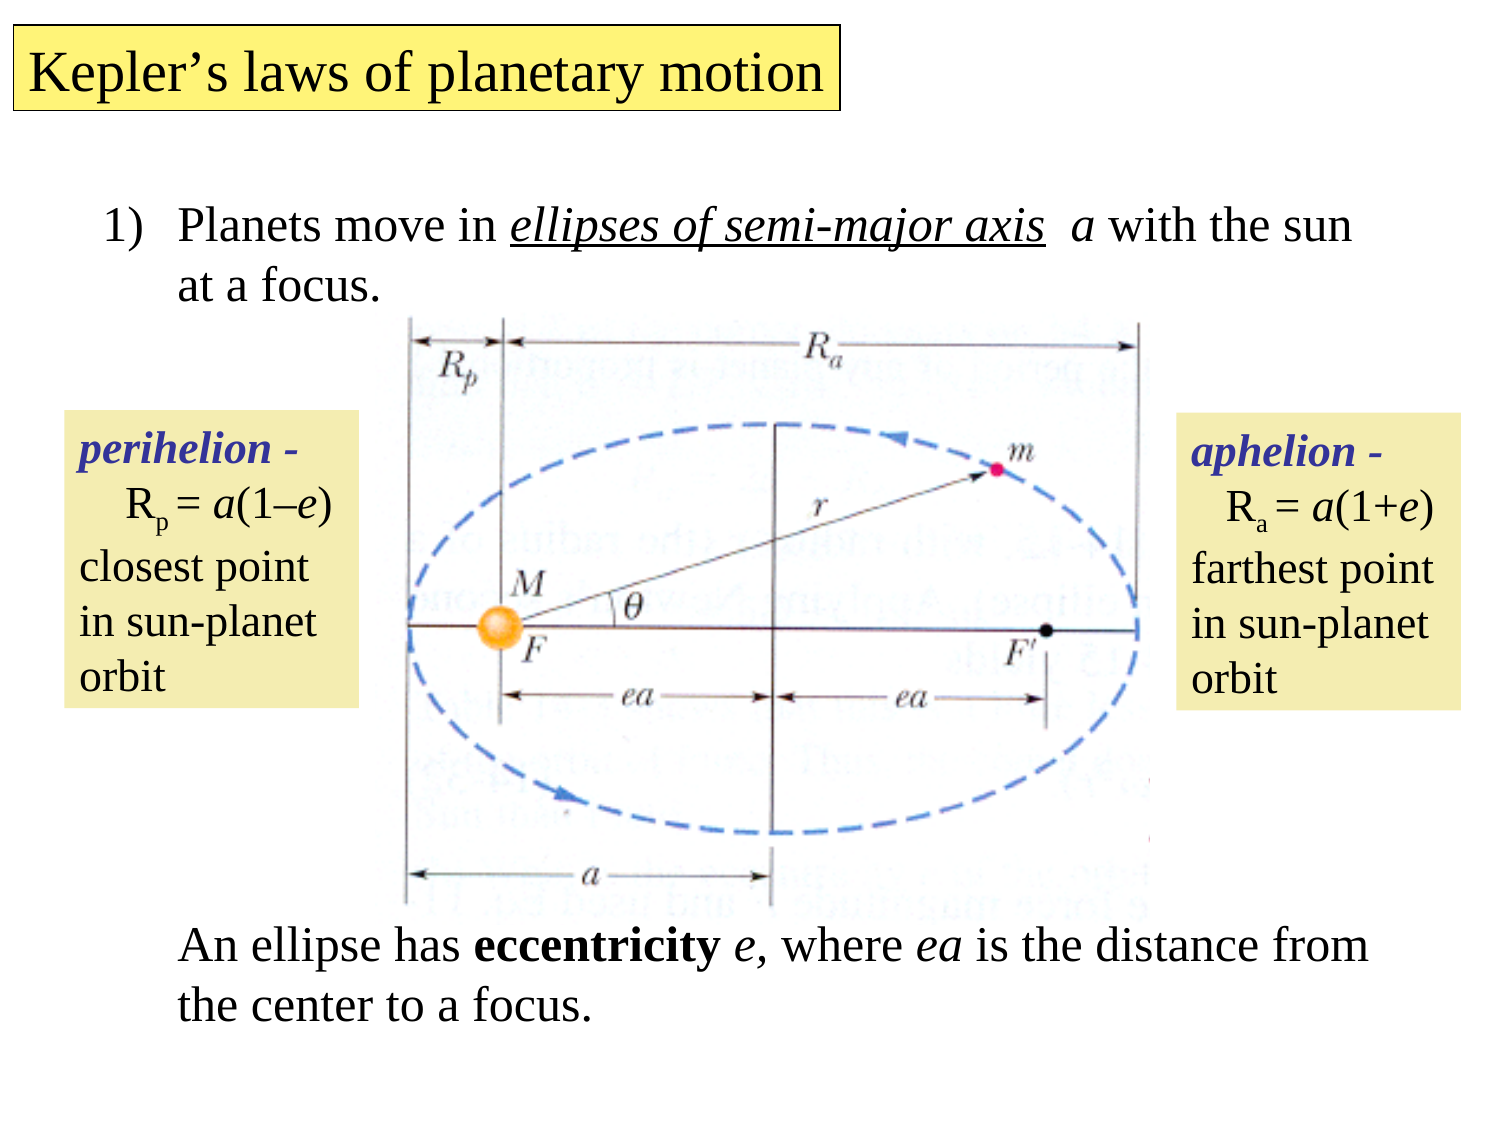

Kepler’s laws of planetary motion
1) 	Planets move in ellipses of semi-major axis a with the sun at a focus.
 An ellipse has eccentricity e, where ea is the distance from the center to a focus.
perihelion -
 Rp = a(1–e)
closest point
in sun-planet
orbit
aphelion -
 Ra = a(1+e)
farthest point
in sun-planet
orbit